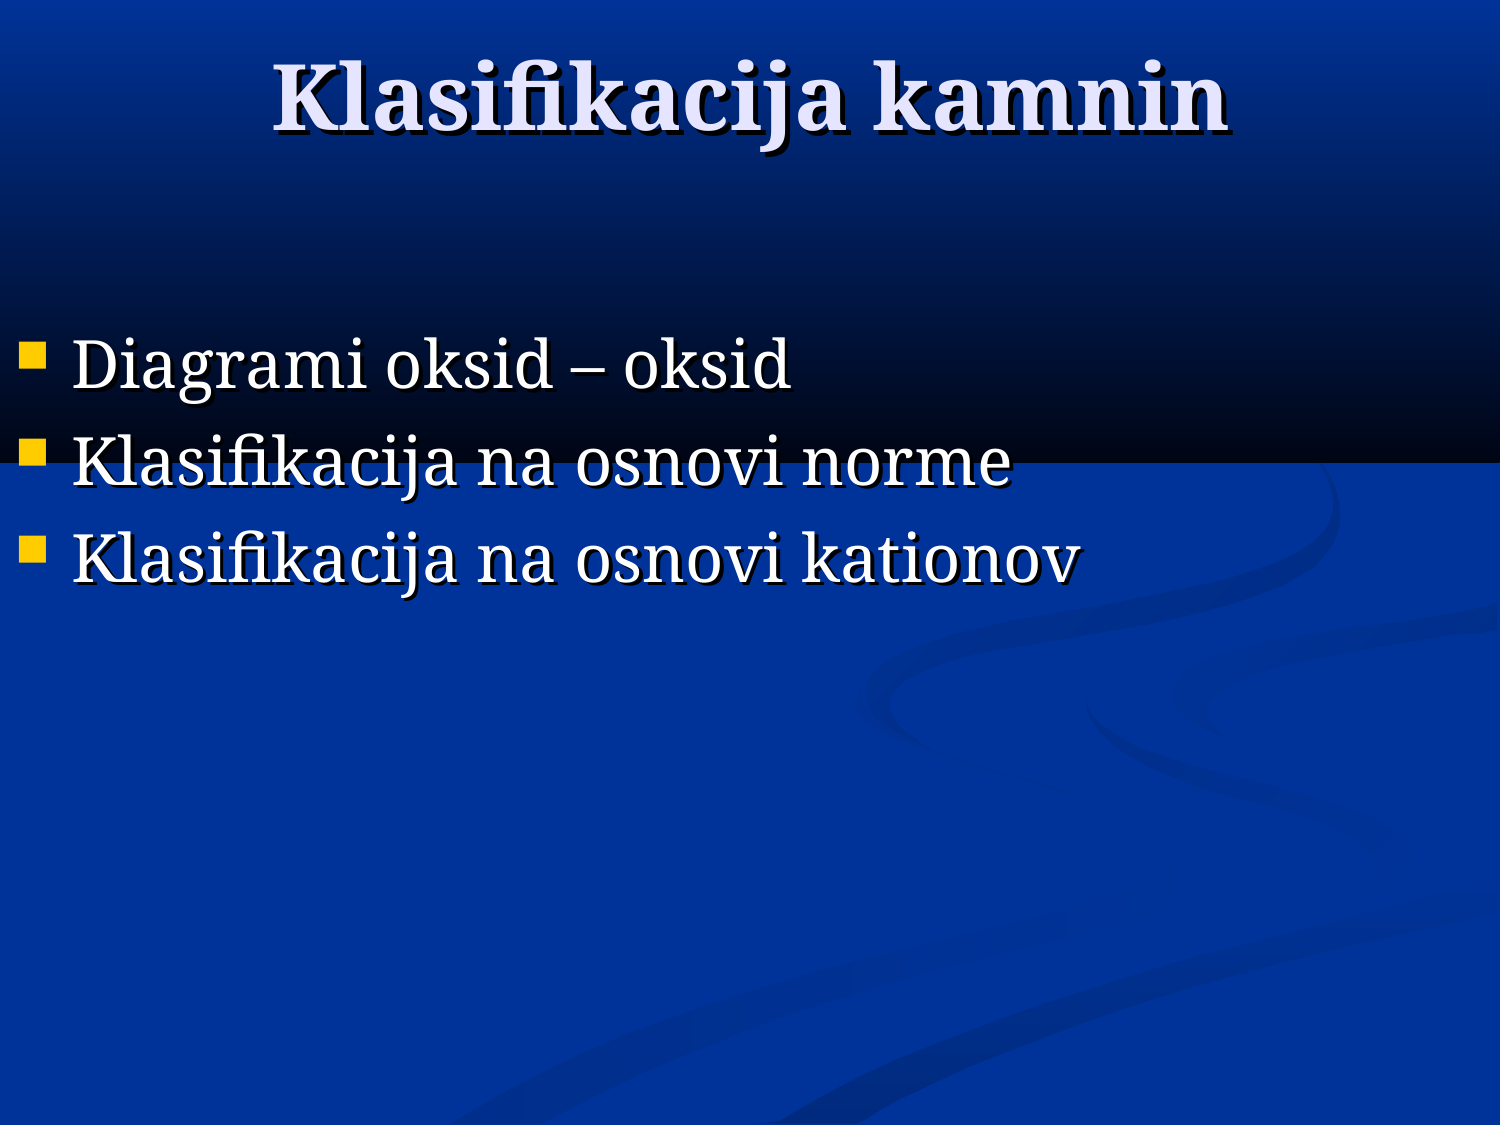

# Klasifikacija kamnin
Diagrami oksid – oksid
Klasifikacija na osnovi norme
Klasifikacija na osnovi kationov